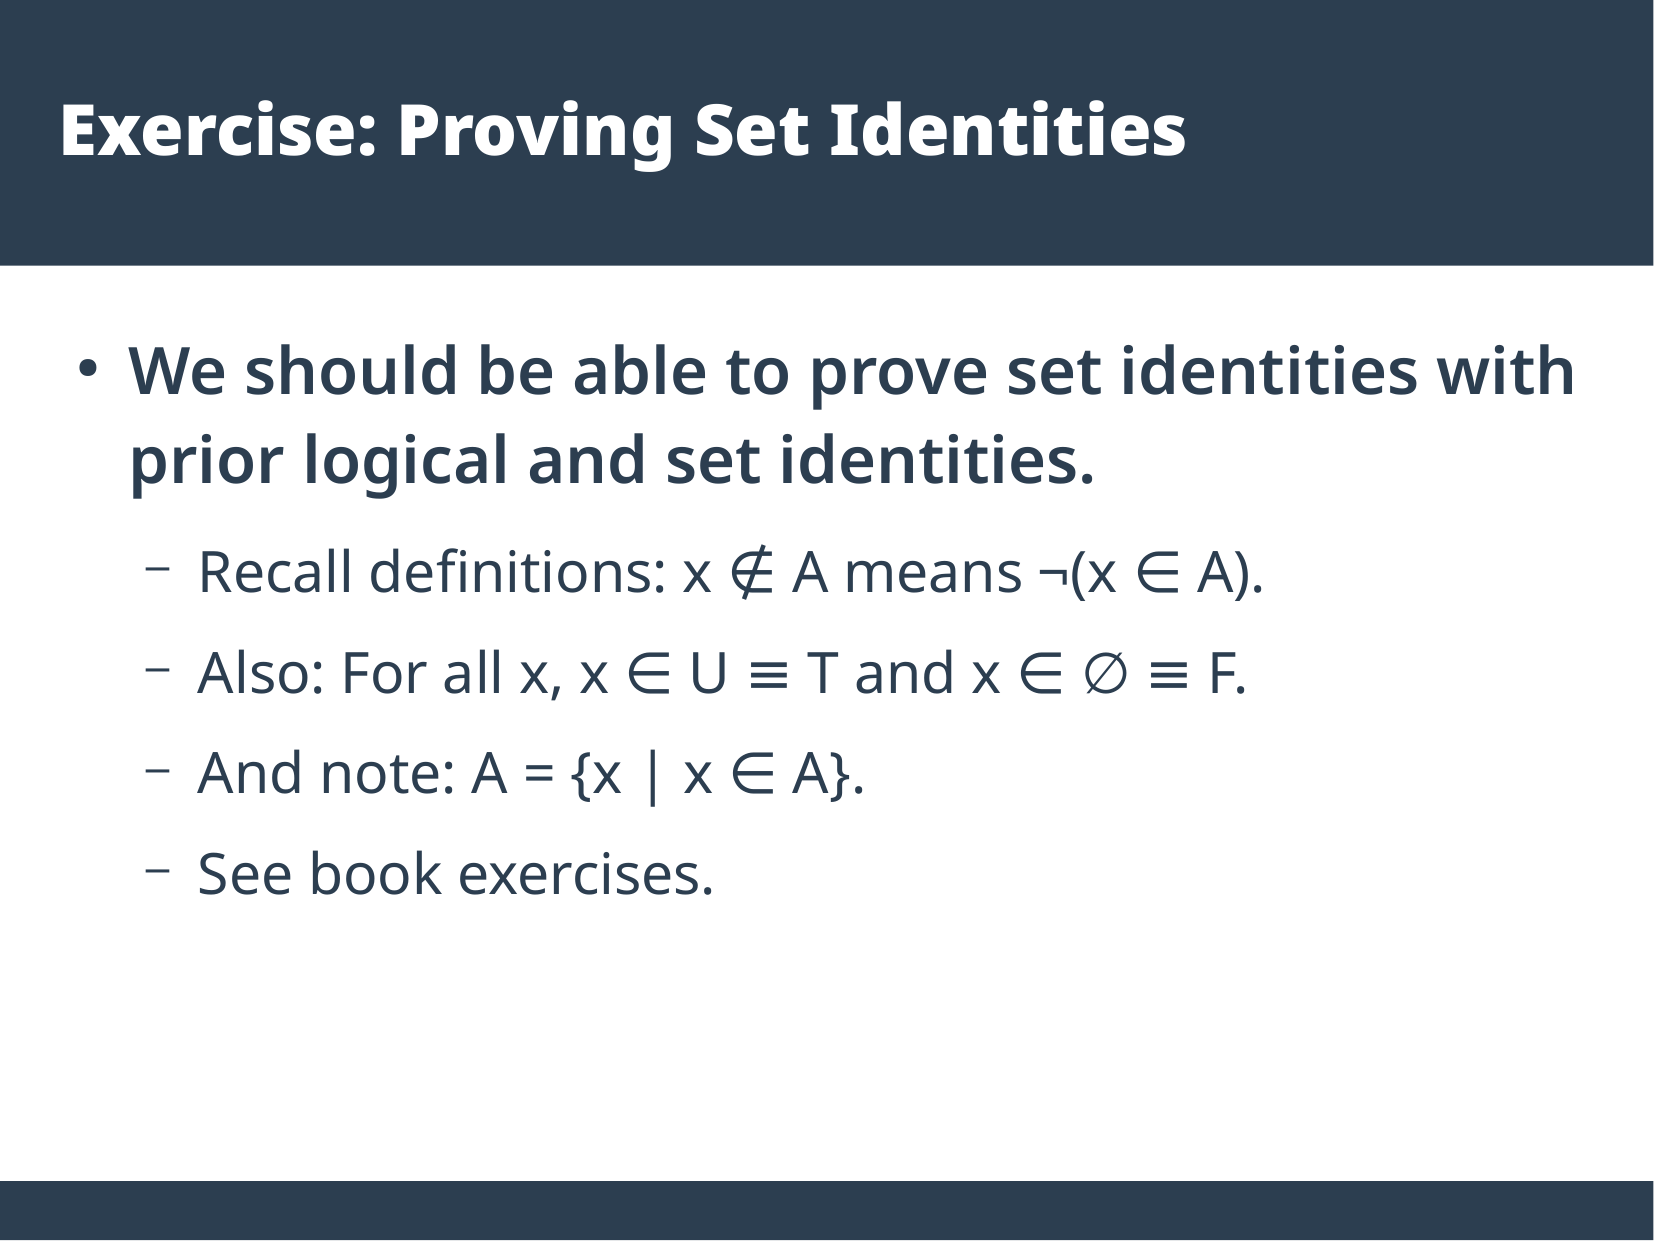

# Exercise: Proving Set Identities
We should be able to prove set identities with prior logical and set identities.
Recall definitions: x ∉ A means ¬(x ∈ A).
Also: For all x, x ∈ U ≡ T and x ∈ ∅ ≡ F.
And note: A = {x | x ∈ A}.
See book exercises.